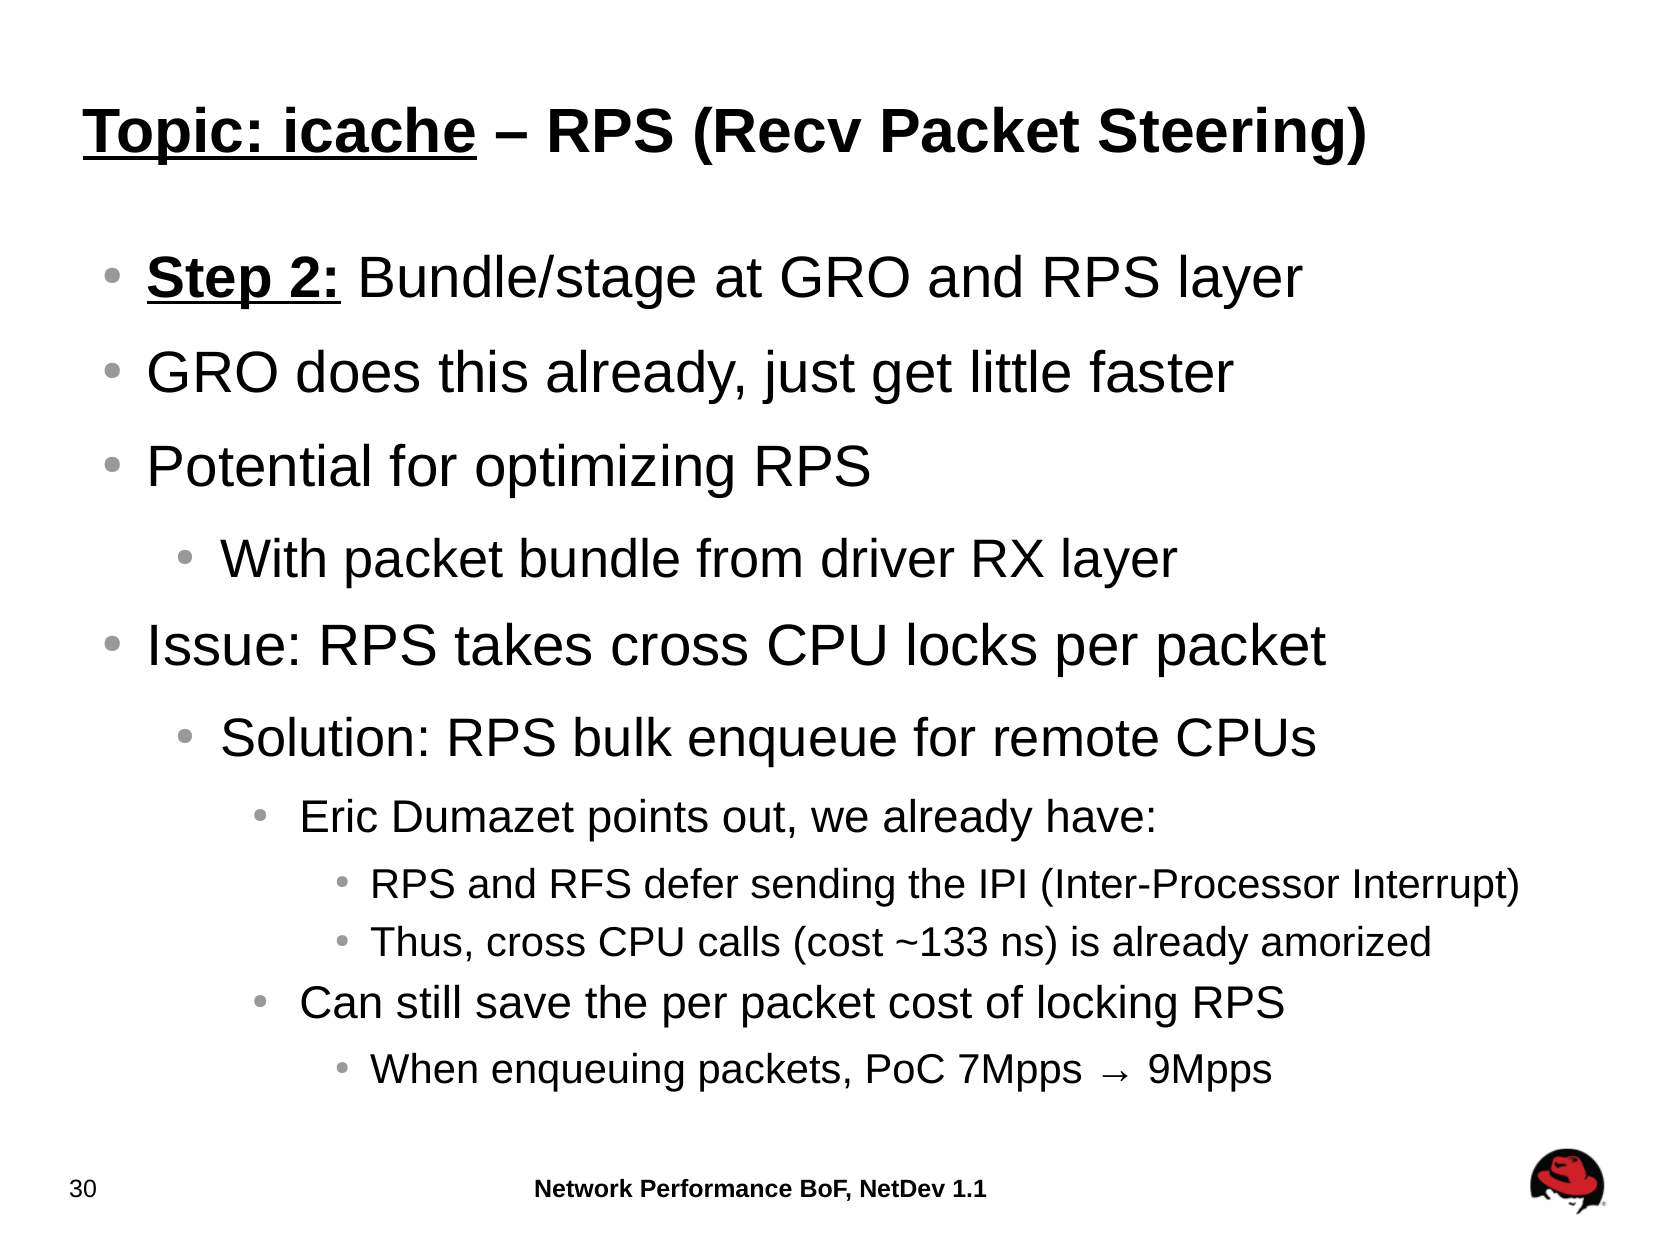

Topic: icache – RPS (Recv Packet Steering)
# Step 2: Bundle/stage at GRO and RPS layer
GRO does this already, just get little faster
Potential for optimizing RPS
With packet bundle from driver RX layer
Issue: RPS takes cross CPU locks per packet
Solution: RPS bulk enqueue for remote CPUs
Eric Dumazet points out, we already have:
RPS and RFS defer sending the IPI (Inter-Processor Interrupt)
Thus, cross CPU calls (cost ~133 ns) is already amorized
Can still save the per packet cost of locking RPS
When enqueuing packets, PoC 7Mpps → 9Mpps